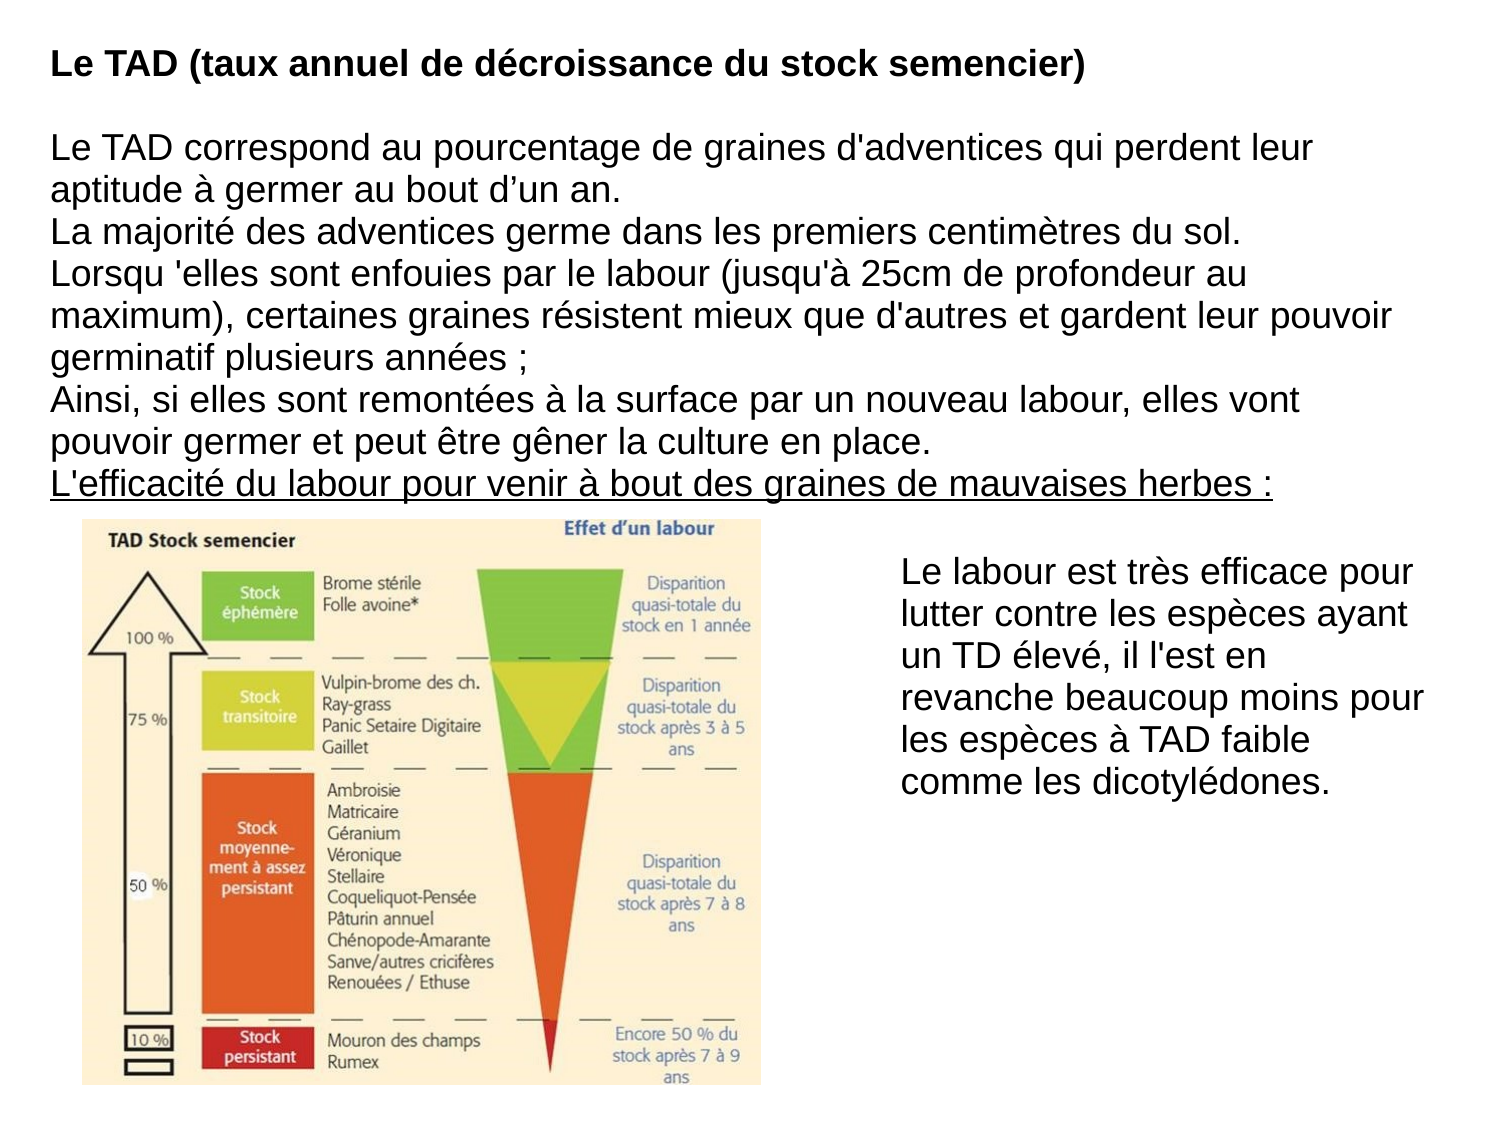

Le TAD (taux annuel de décroissance du stock semencier)
Le TAD correspond au pourcentage de graines d'adventices qui perdent leur aptitude à germer au bout d’un an.
La majorité des adventices germe dans les premiers centimètres du sol.
Lorsqu 'elles sont enfouies par le labour (jusqu'à 25cm de profondeur au maximum), certaines graines résistent mieux que d'autres et gardent leur pouvoir germinatif plusieurs années ;
Ainsi, si elles sont remontées à la surface par un nouveau labour, elles vont pouvoir germer et peut être gêner la culture en place.
L'efficacité du labour pour venir à bout des graines de mauvaises herbes :
#
Le labour est très efficace pour lutter contre les espèces ayant un TD élevé, il l'est en revanche beaucoup moins pour les espèces à TAD faible comme les dicotylédones.